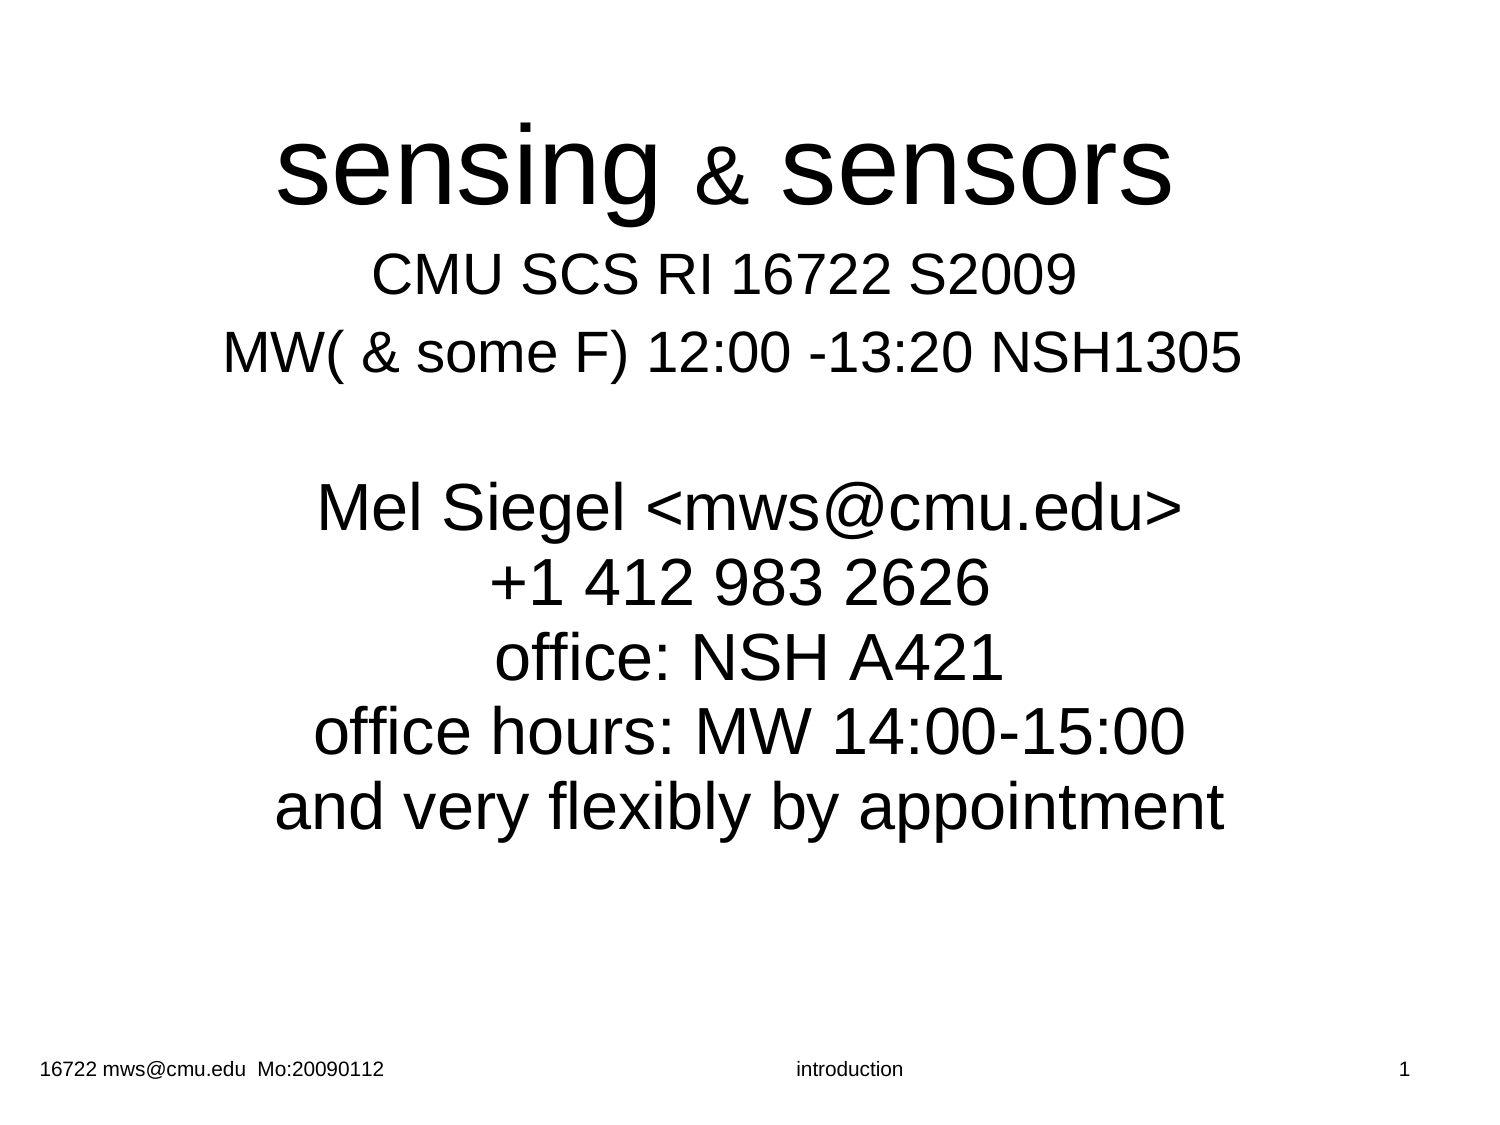

# sensing & sensors CMU SCS RI 16722 S2009 MW( & some F) 12:00 -13:20 NSH1305
Mel Siegel <mws@cmu.edu>
+1 412 983 2626
office: NSH A421
office hours: MW 14:00-15:00
and very flexibly by appointment
16722 mws@cmu.edu Mo:20090112
introduction
1